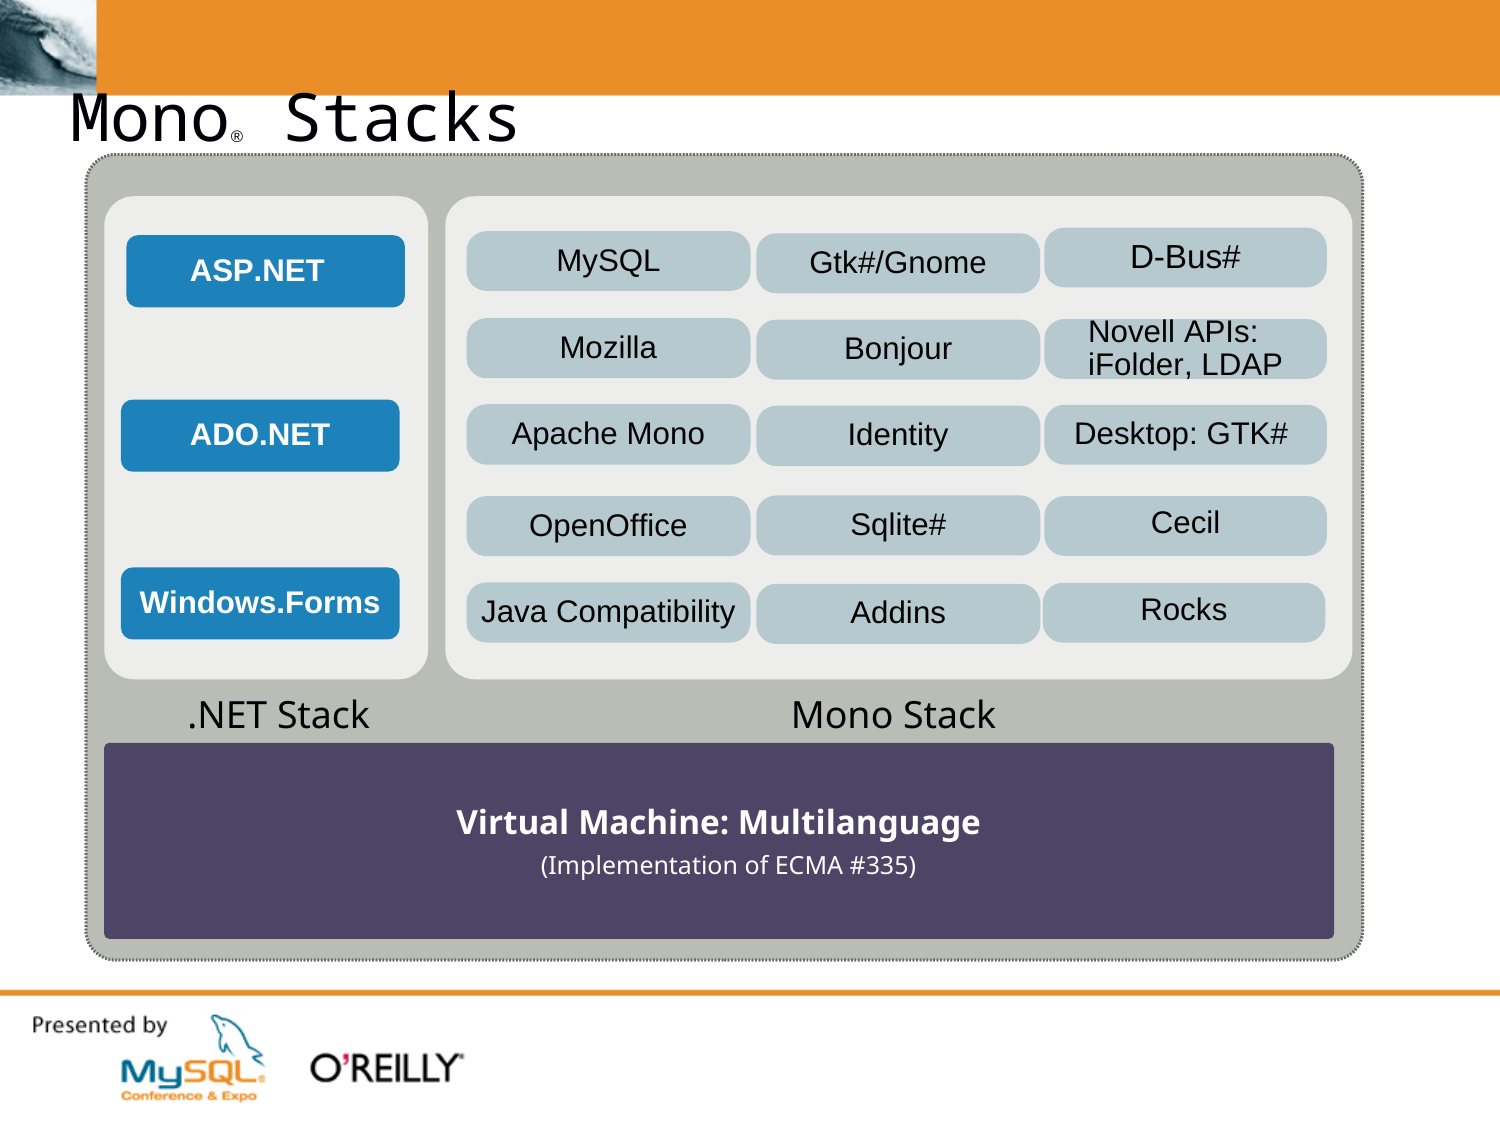

# Mono® Stacks
MySQL/Postgress
Evolution#
ASP.NET
ADO.NET
Windows.Forms
Mozilla
Novell iFolder
Apache Mono
GTK#
Novell LDAP
Gnome#
Java Compatibility
Microsoft Compatibility Libraries
Mono Libraries
Mono Runtime
(Implementation of ECMA #335)
D-Bus#
MySQL
Gtk#/Gnome
ASP.NET
ASP.NET
Novell APIs:
iFolder, LDAP
Mozilla
Bonjour
ADO.NET
ADO.NET
Apache Mono
Desktop: GTK#
Identity
Sqlite#
OpenOffice
Cecil
Windows.Forms
Windows.Forms
Java Compatibility
Rocks
Addins
.NET Stack
Mono Stack
Virtual Machine: Multilanguage
(Implementation of ECMA #335)